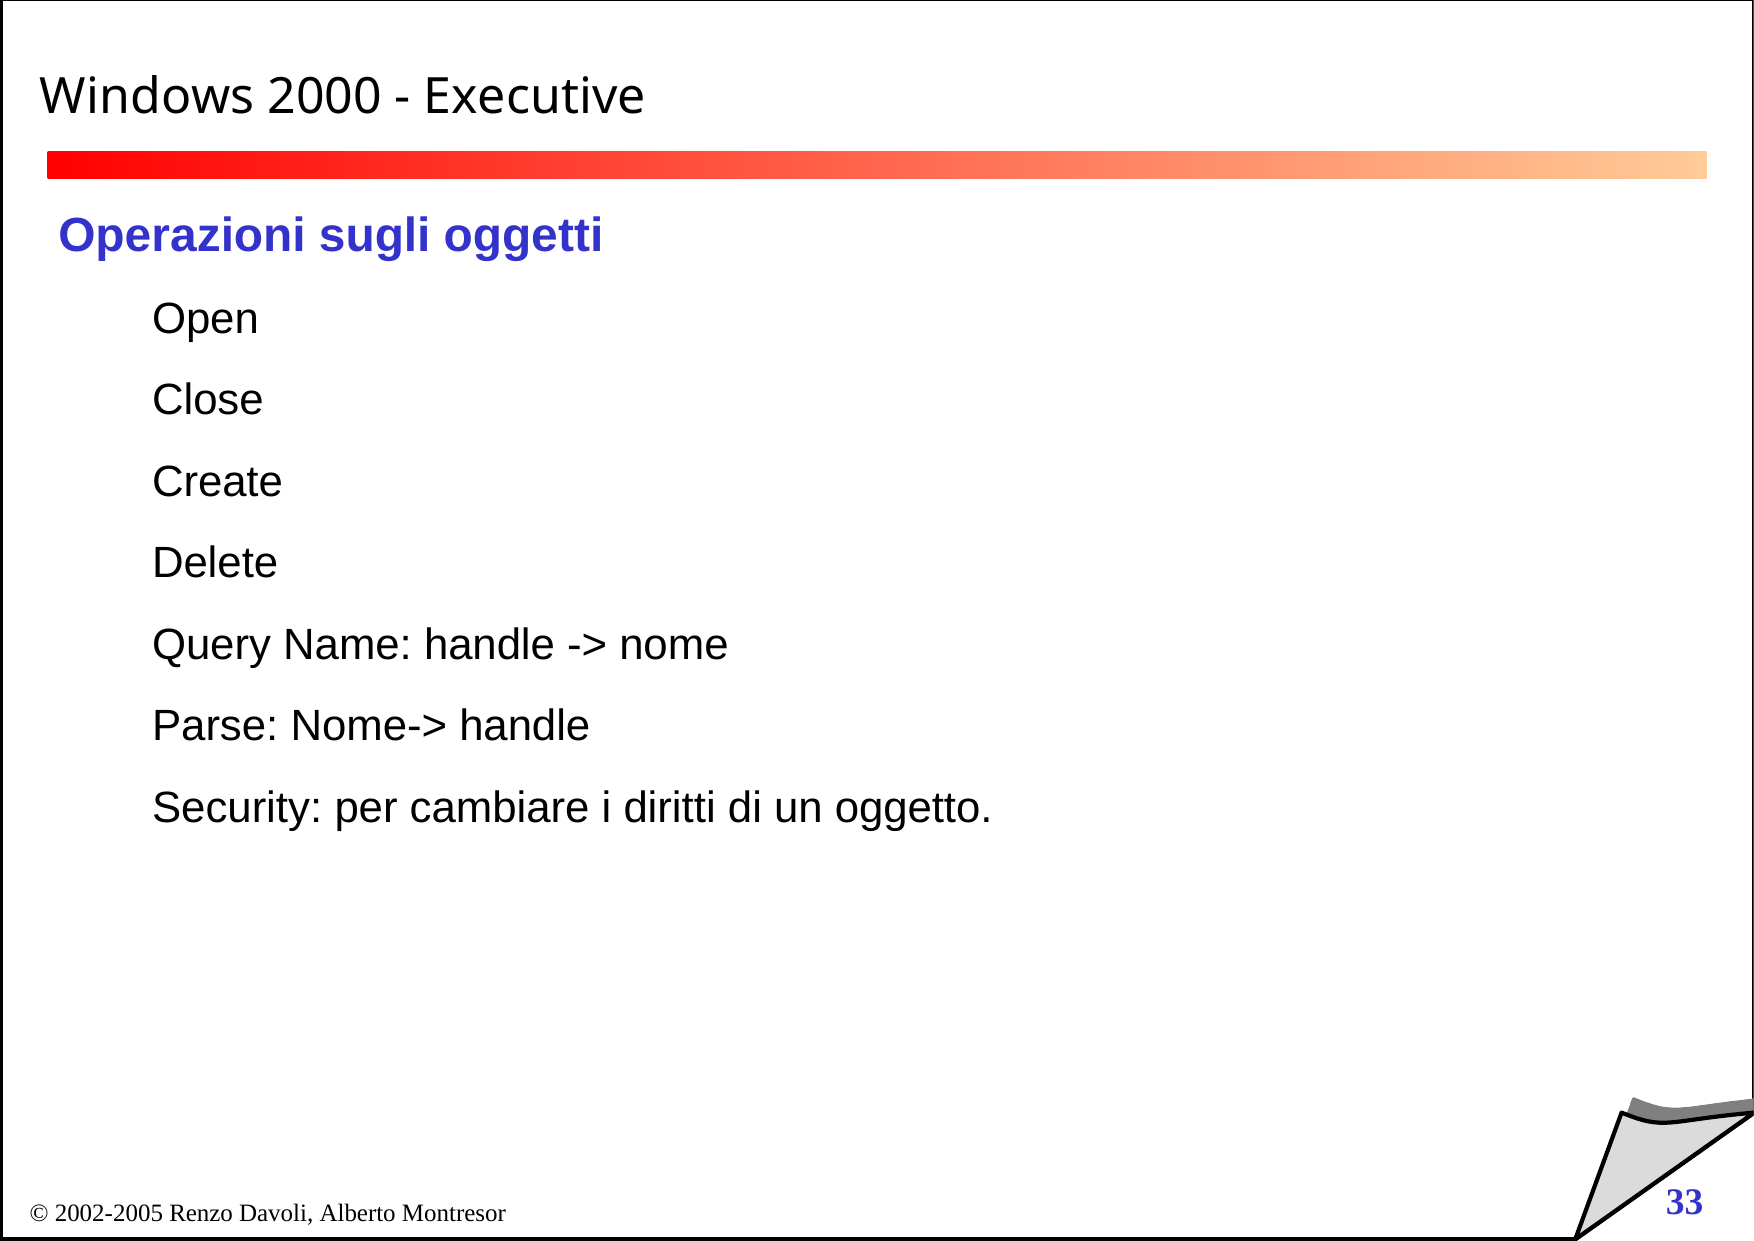

# Windows 2000 - Executive
Operazioni sugli oggetti
Open
Close
Create
Delete
Query Name: handle -> nome
Parse: Nome-> handle
Security: per cambiare i diritti di un oggetto.